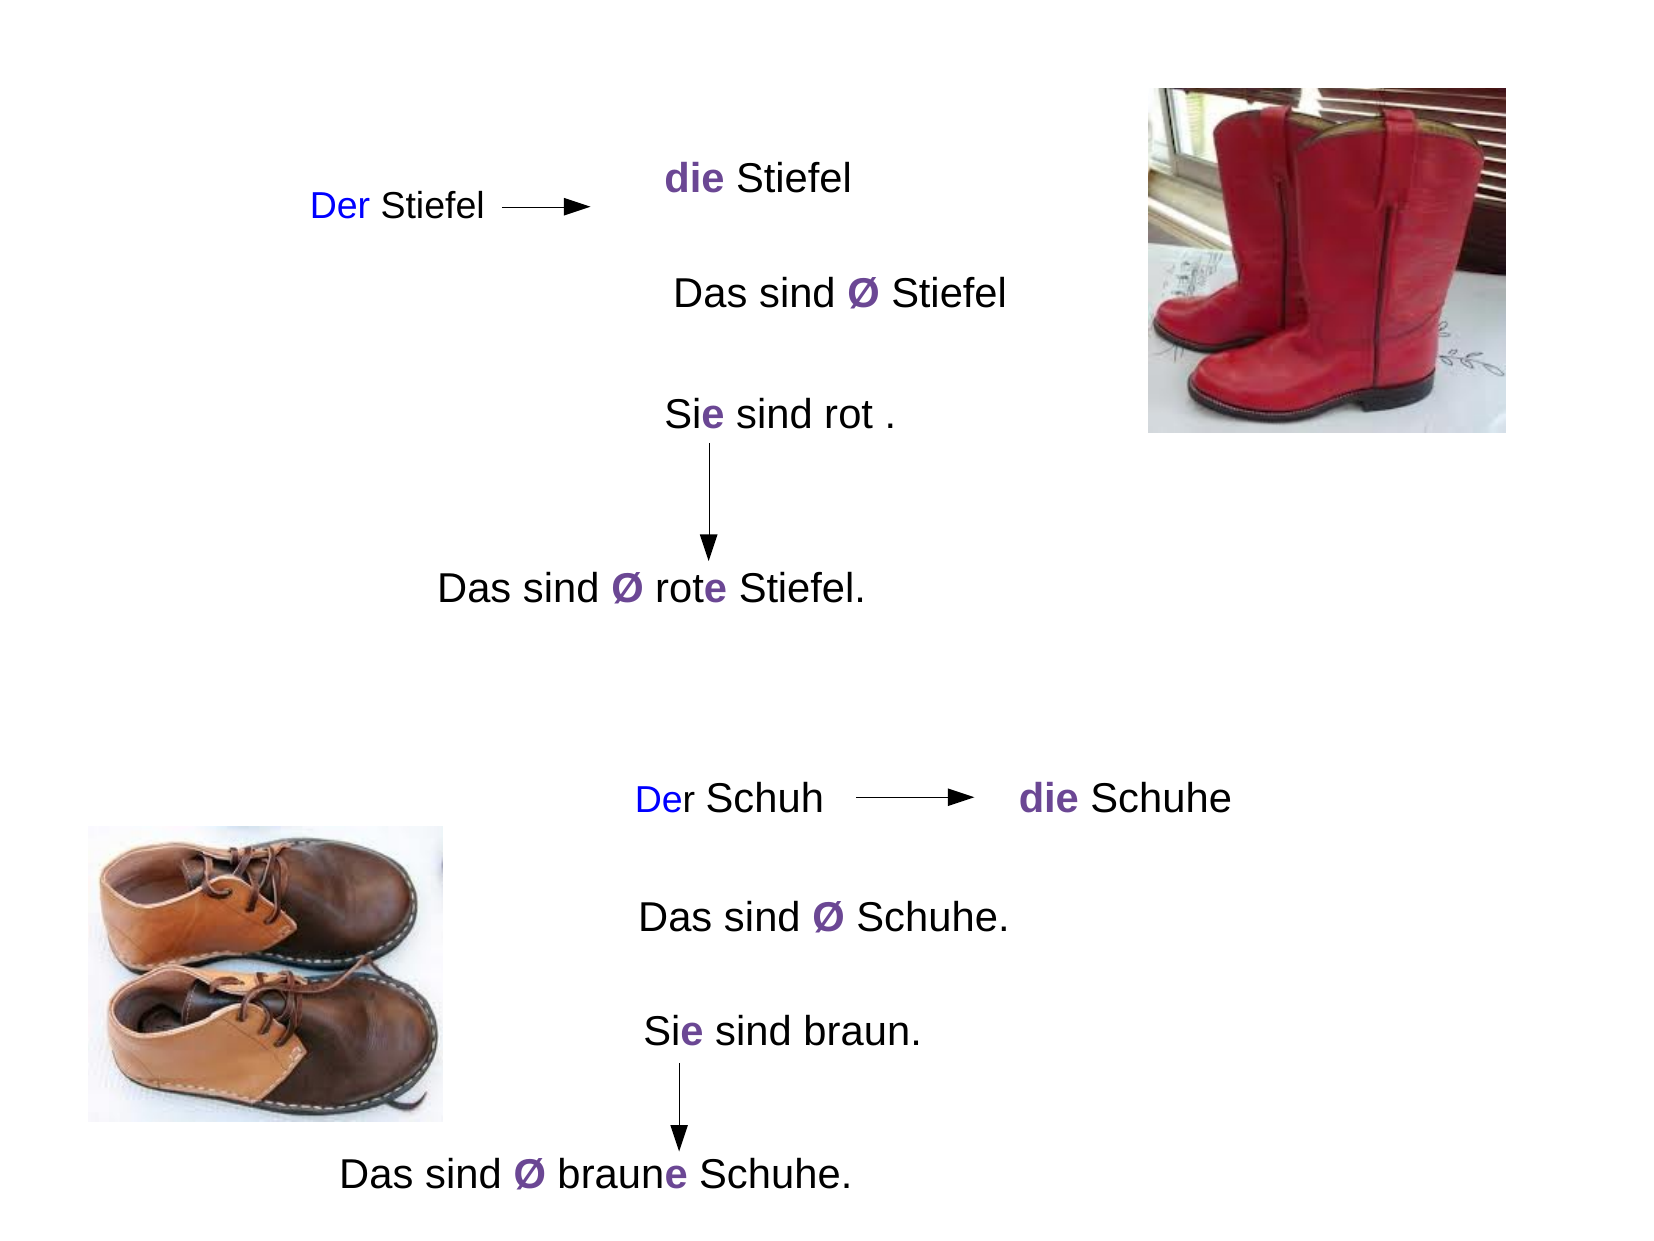

die Stiefel
Der Stiefel
Das sind Ø Stiefel
Sie sind rot .
Das sind Ø rote Stiefel.
Der Schuh
die Schuhe
Das sind Ø Schuhe.
Sie sind braun.
Das sind Ø braune Schuhe.